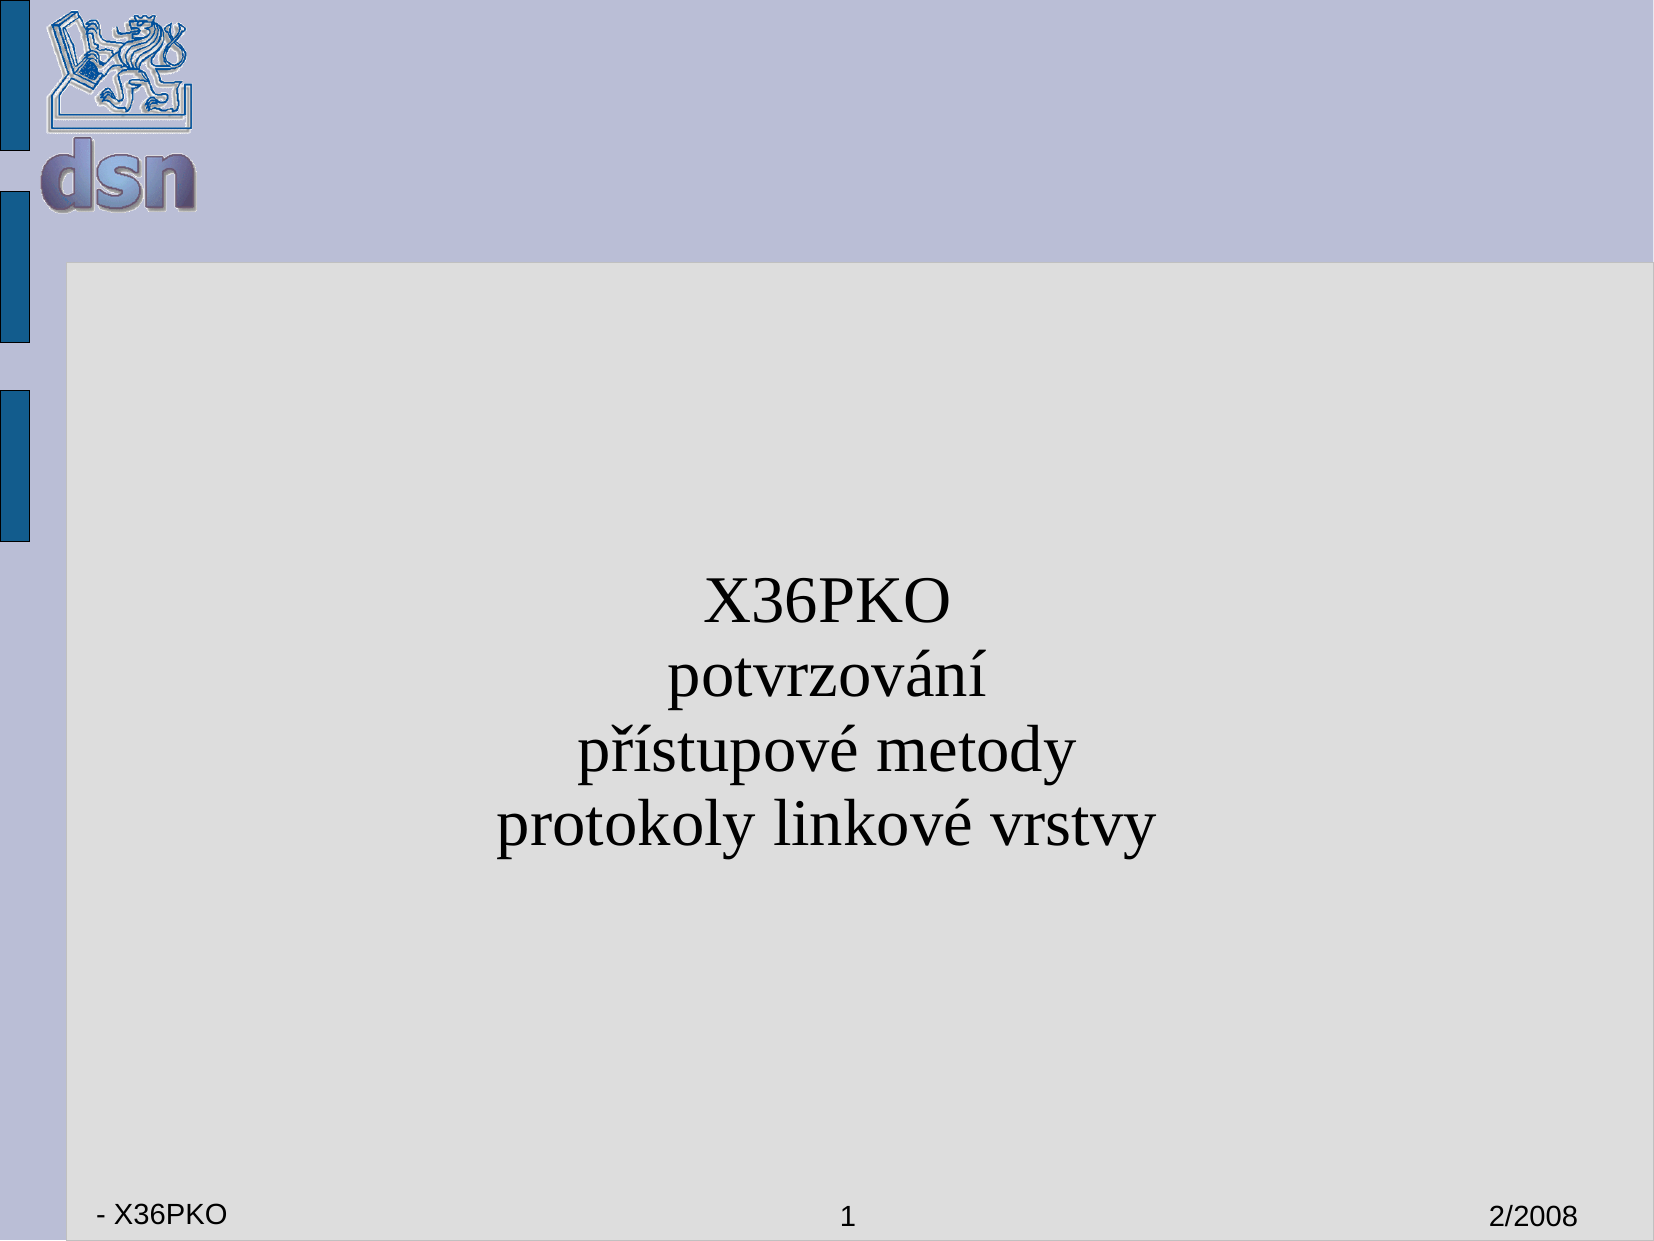

# X36PKO
potvrzování
přístupové metody
protokoly linkové vrstvy